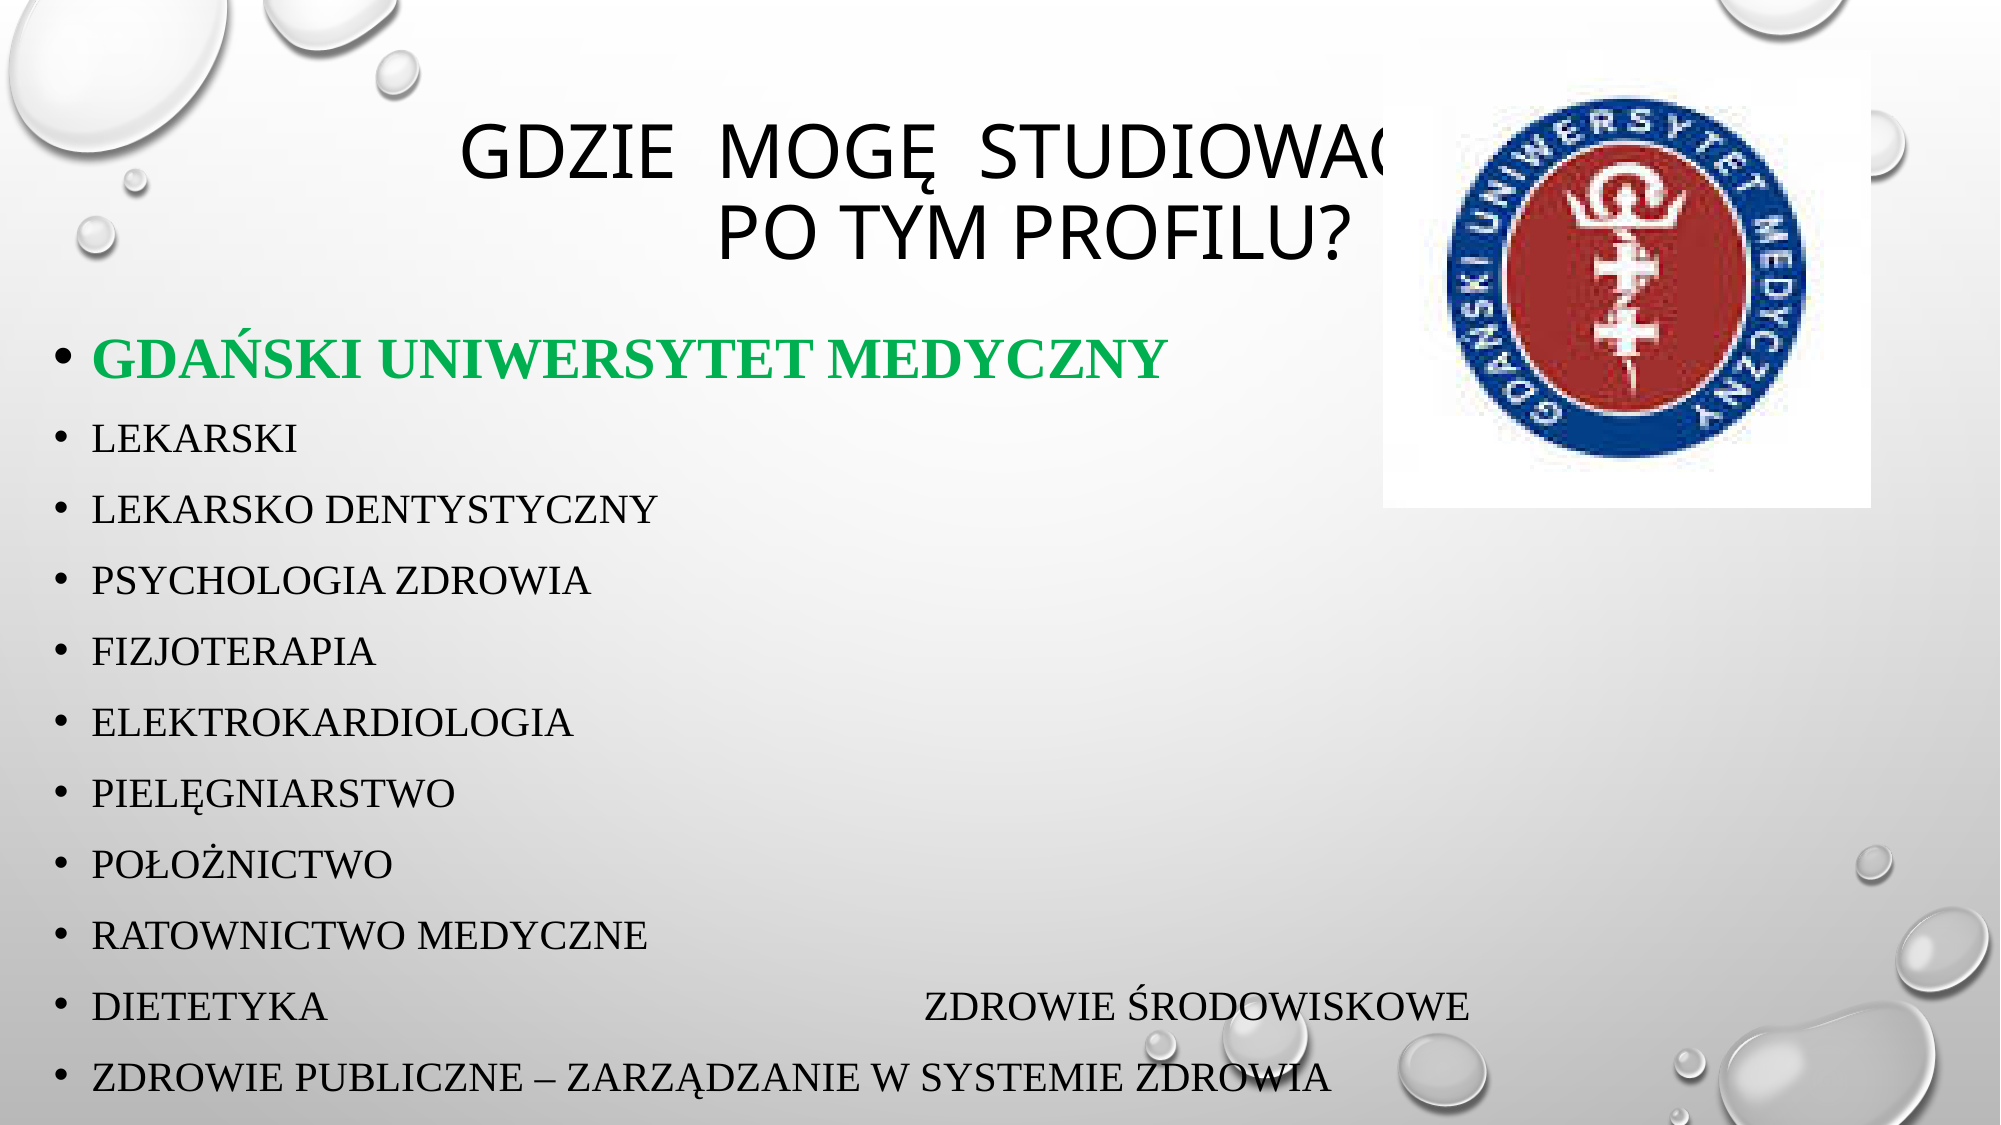

# Gdzie mogę studiować po tym profilu?
GDAŃSKI UNIWERSYTET MEDYCZNY
Lekarski
Lekarsko dentystyczny
Psychologia zdrowia
Fizjoterapia
Elektrokardiologia
Pielęgniarstwo
Położnictwo
Ratownictwo medyczne
Dietetyka Zdrowie środowiskowe
Zdrowie publiczne – zarządzanie w systemie zdrowia